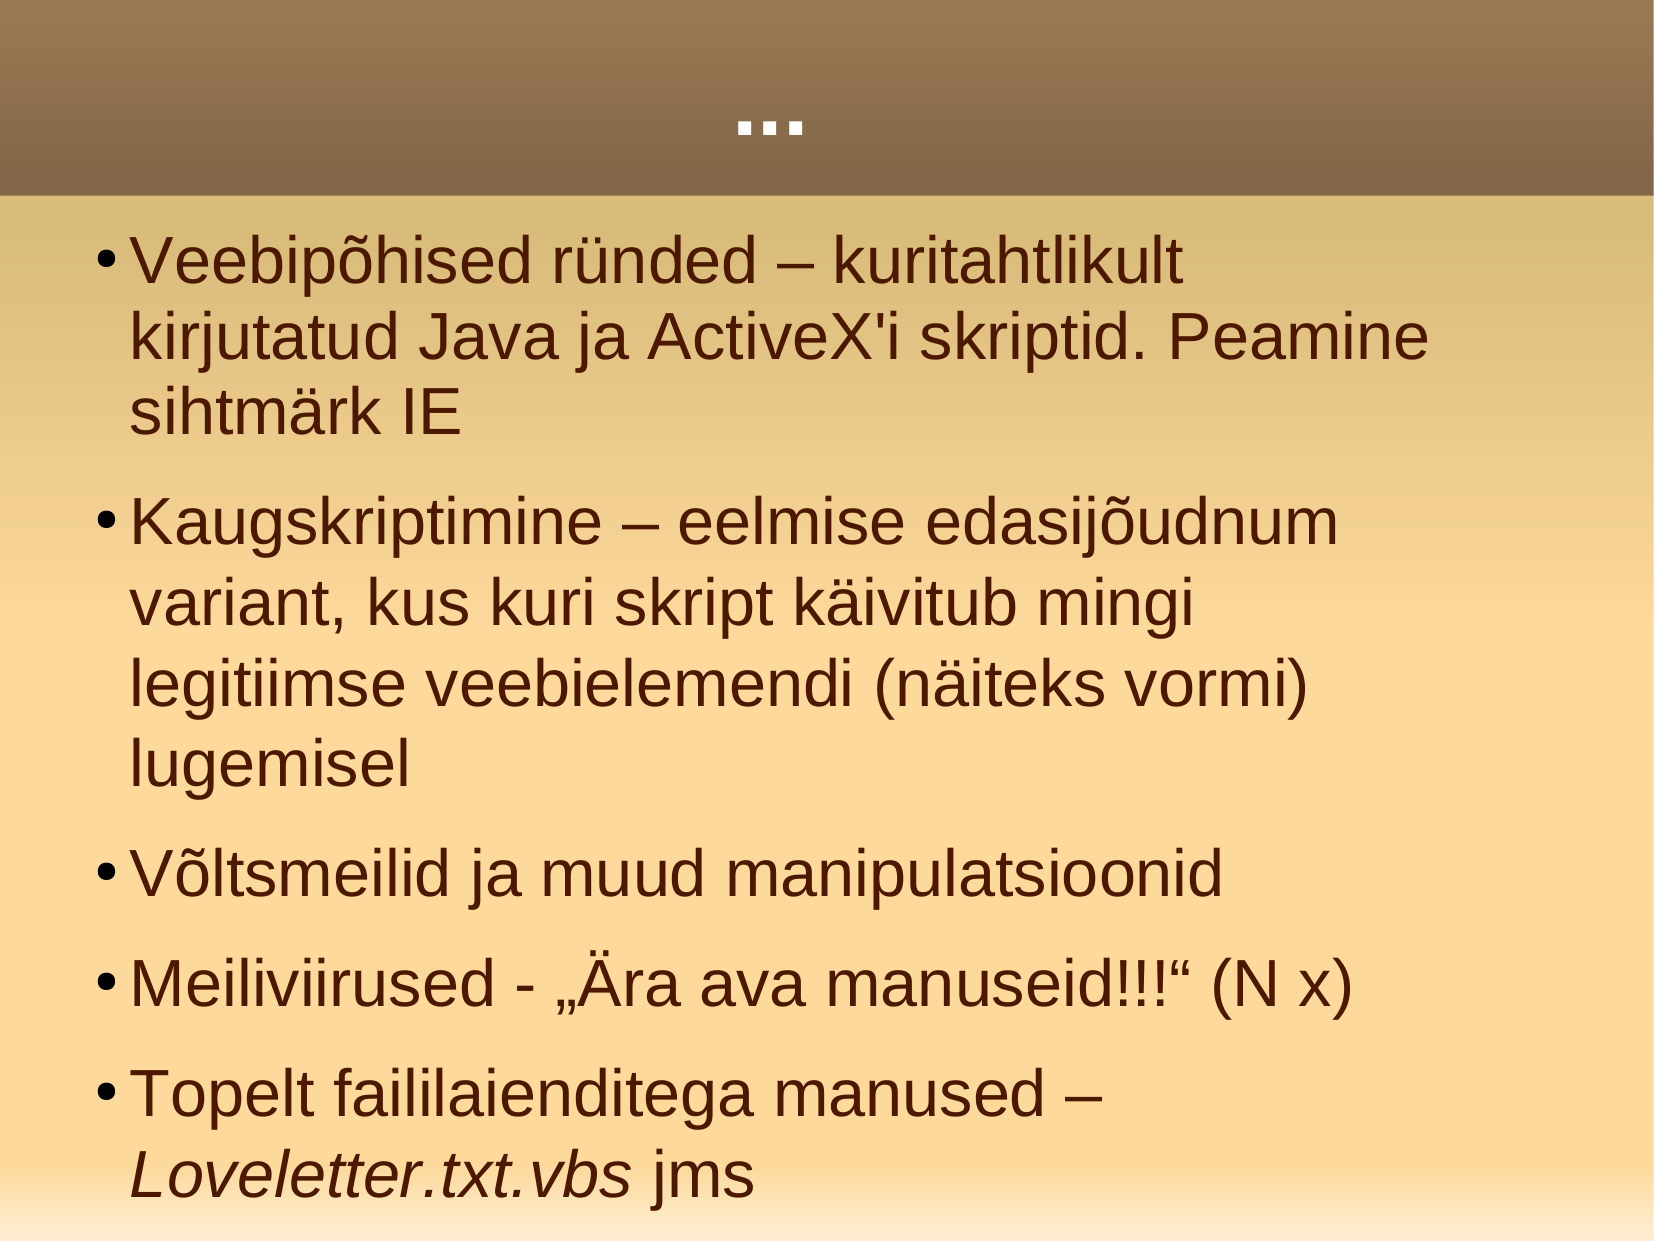

# ...
Veebipõhised ründed – kuritahtlikult kirjutatud Java ja ActiveX'i skriptid. Peamine sihtmärk IE
Kaugskriptimine – eelmise edasijõudnum variant, kus kuri skript käivitub mingi legitiimse veebielemendi (näiteks vormi) lugemisel
Võltsmeilid ja muud manipulatsioonid
Meiliviirused - „Ära ava manuseid!!!“ (N x)
Topelt faililaienditega manused – Loveletter.txt.vbs jms